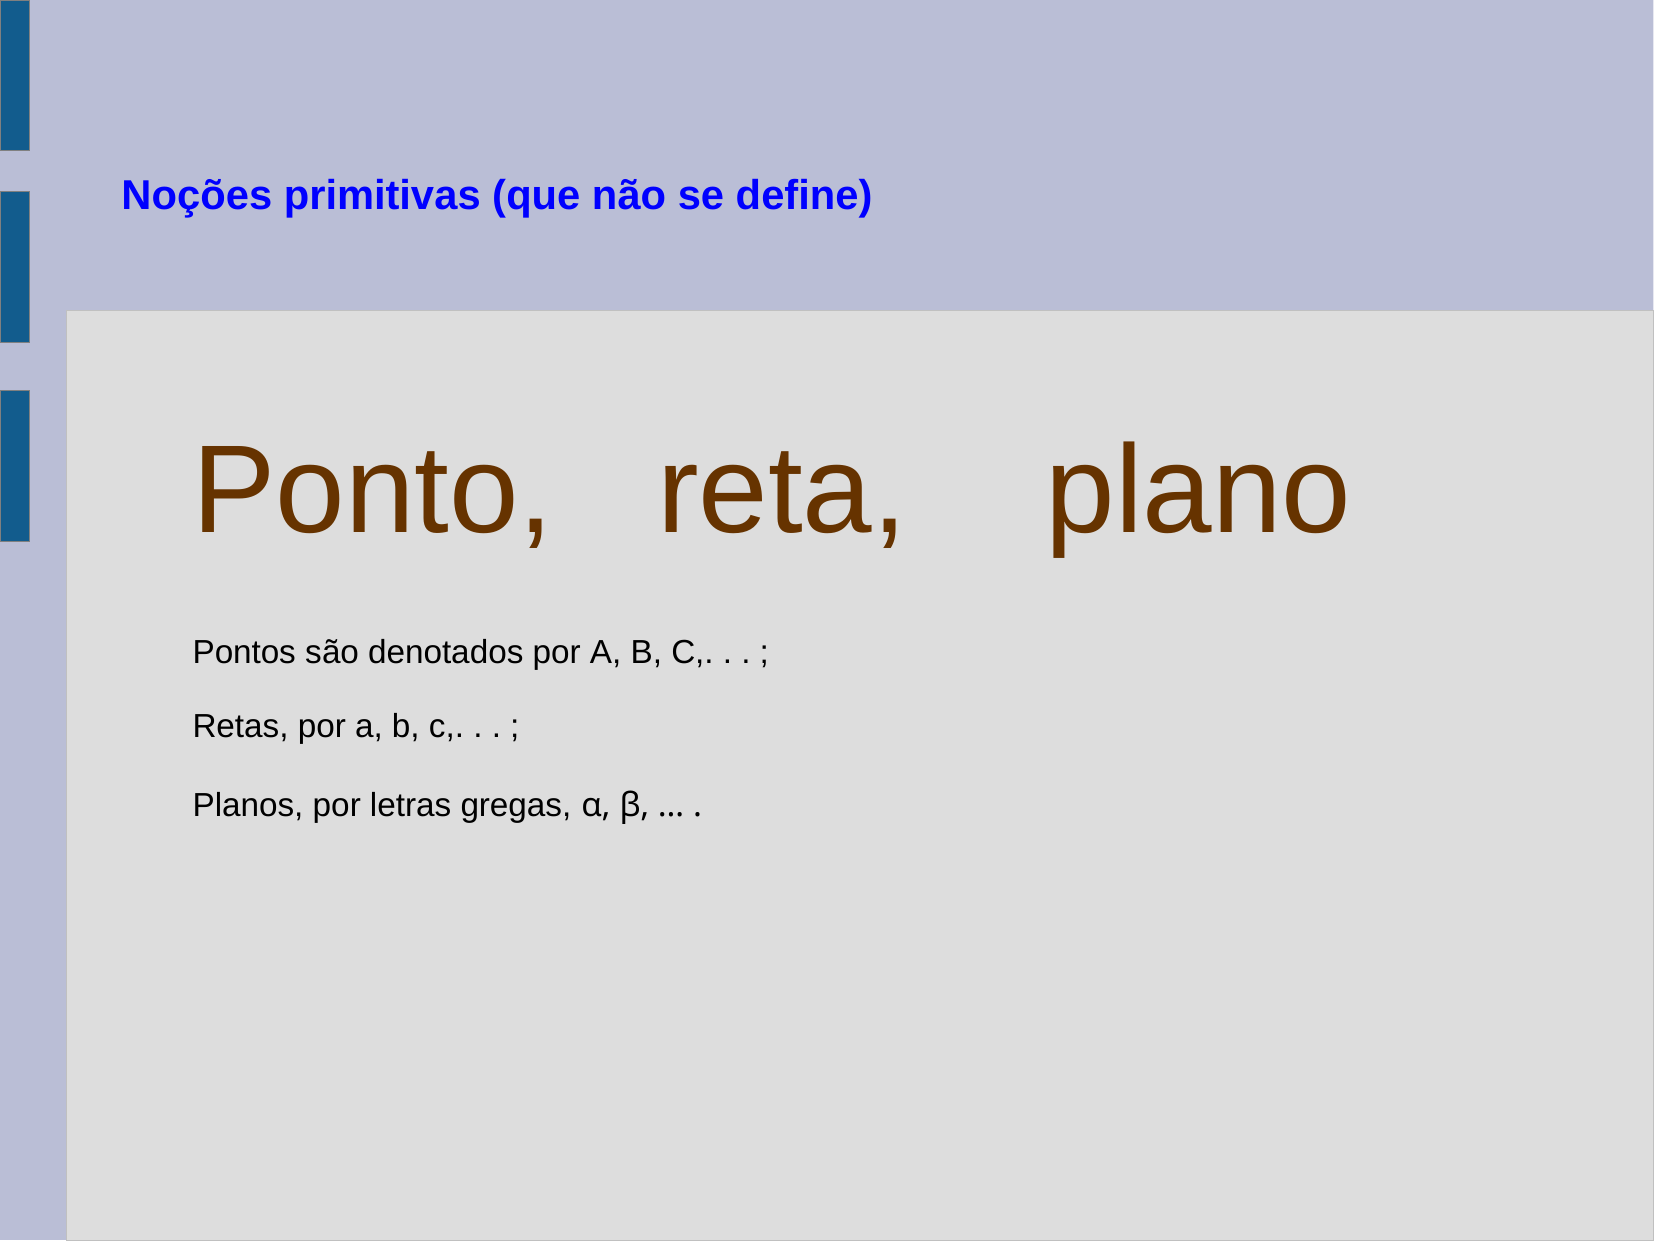

# Noções primitivas (que não se define)
Ponto, reta, plano
Pontos são denotados por A, B, C,. . . ;
Retas, por a, b, c,. . . ;
Planos, por letras gregas, α, β, … .